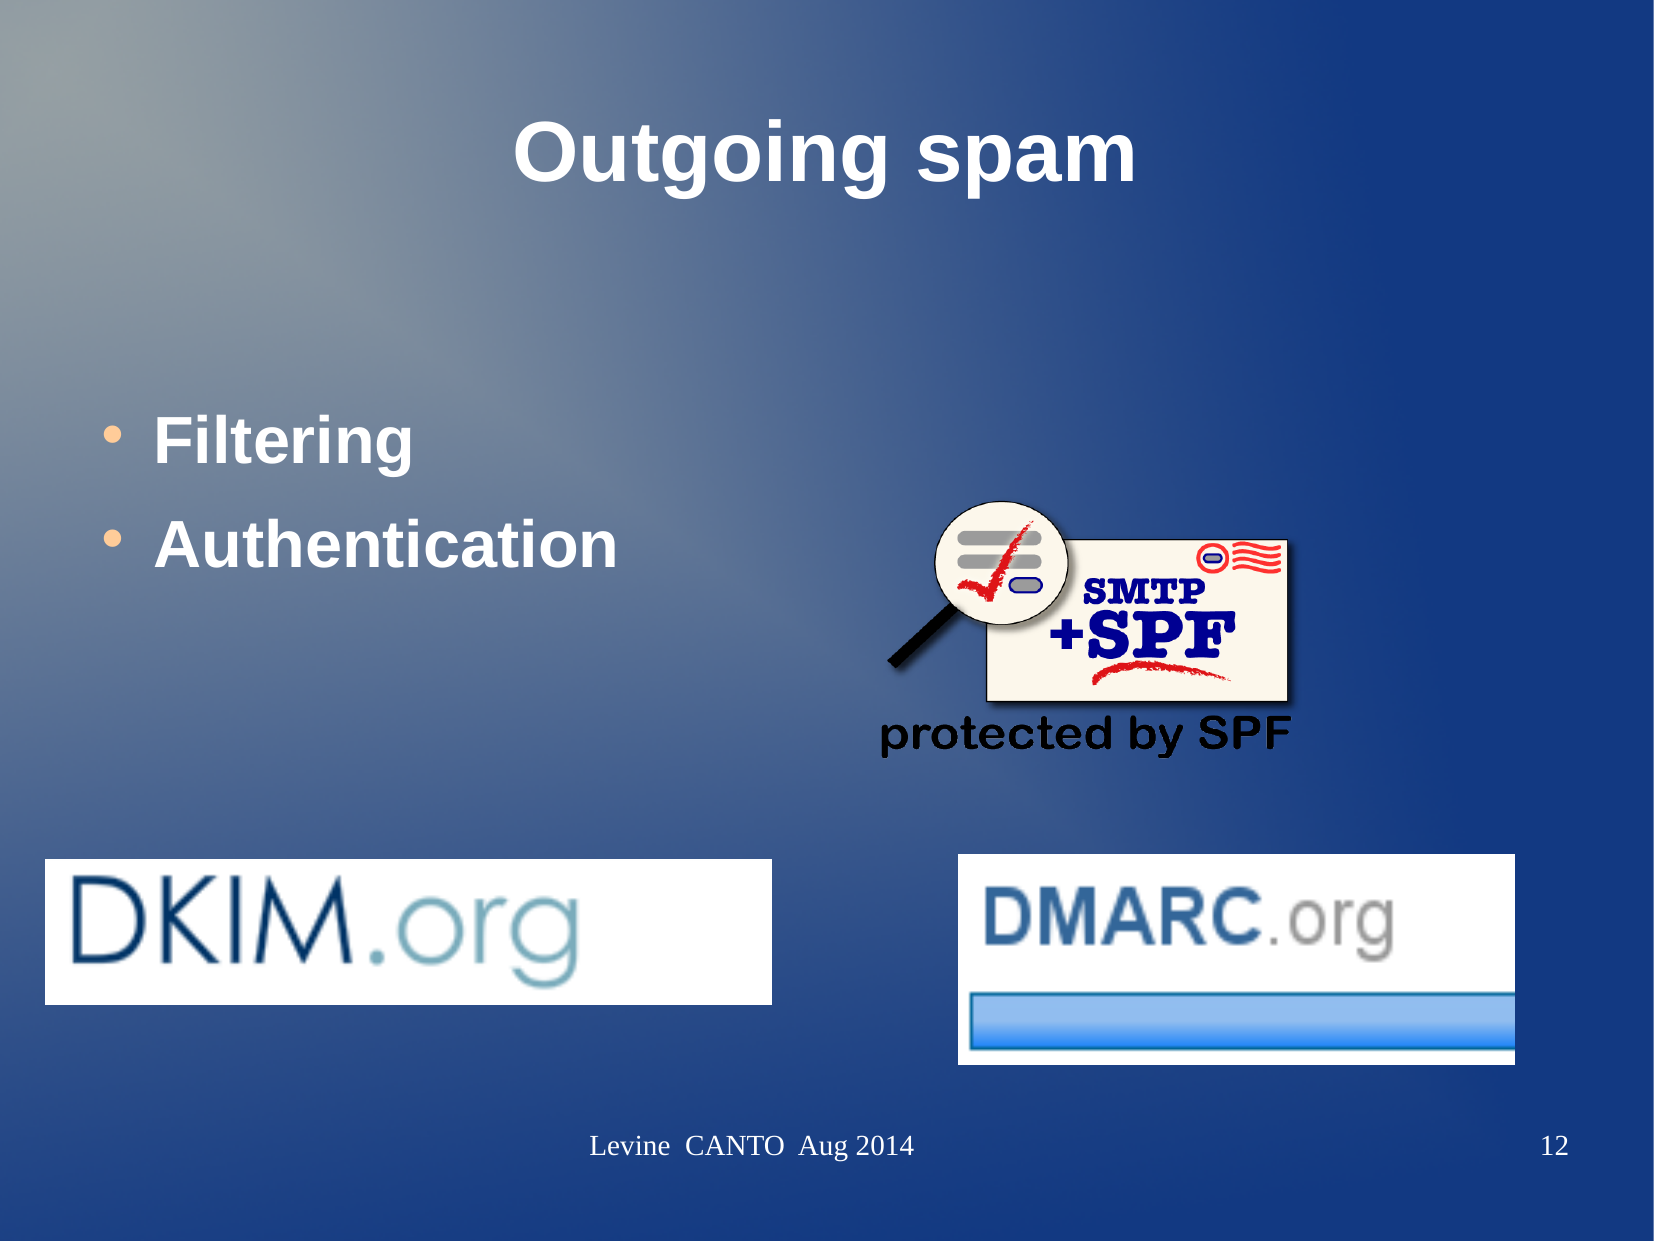

Outgoing spam
# Filtering
Authentication
Levine CANTO Aug 2014
12